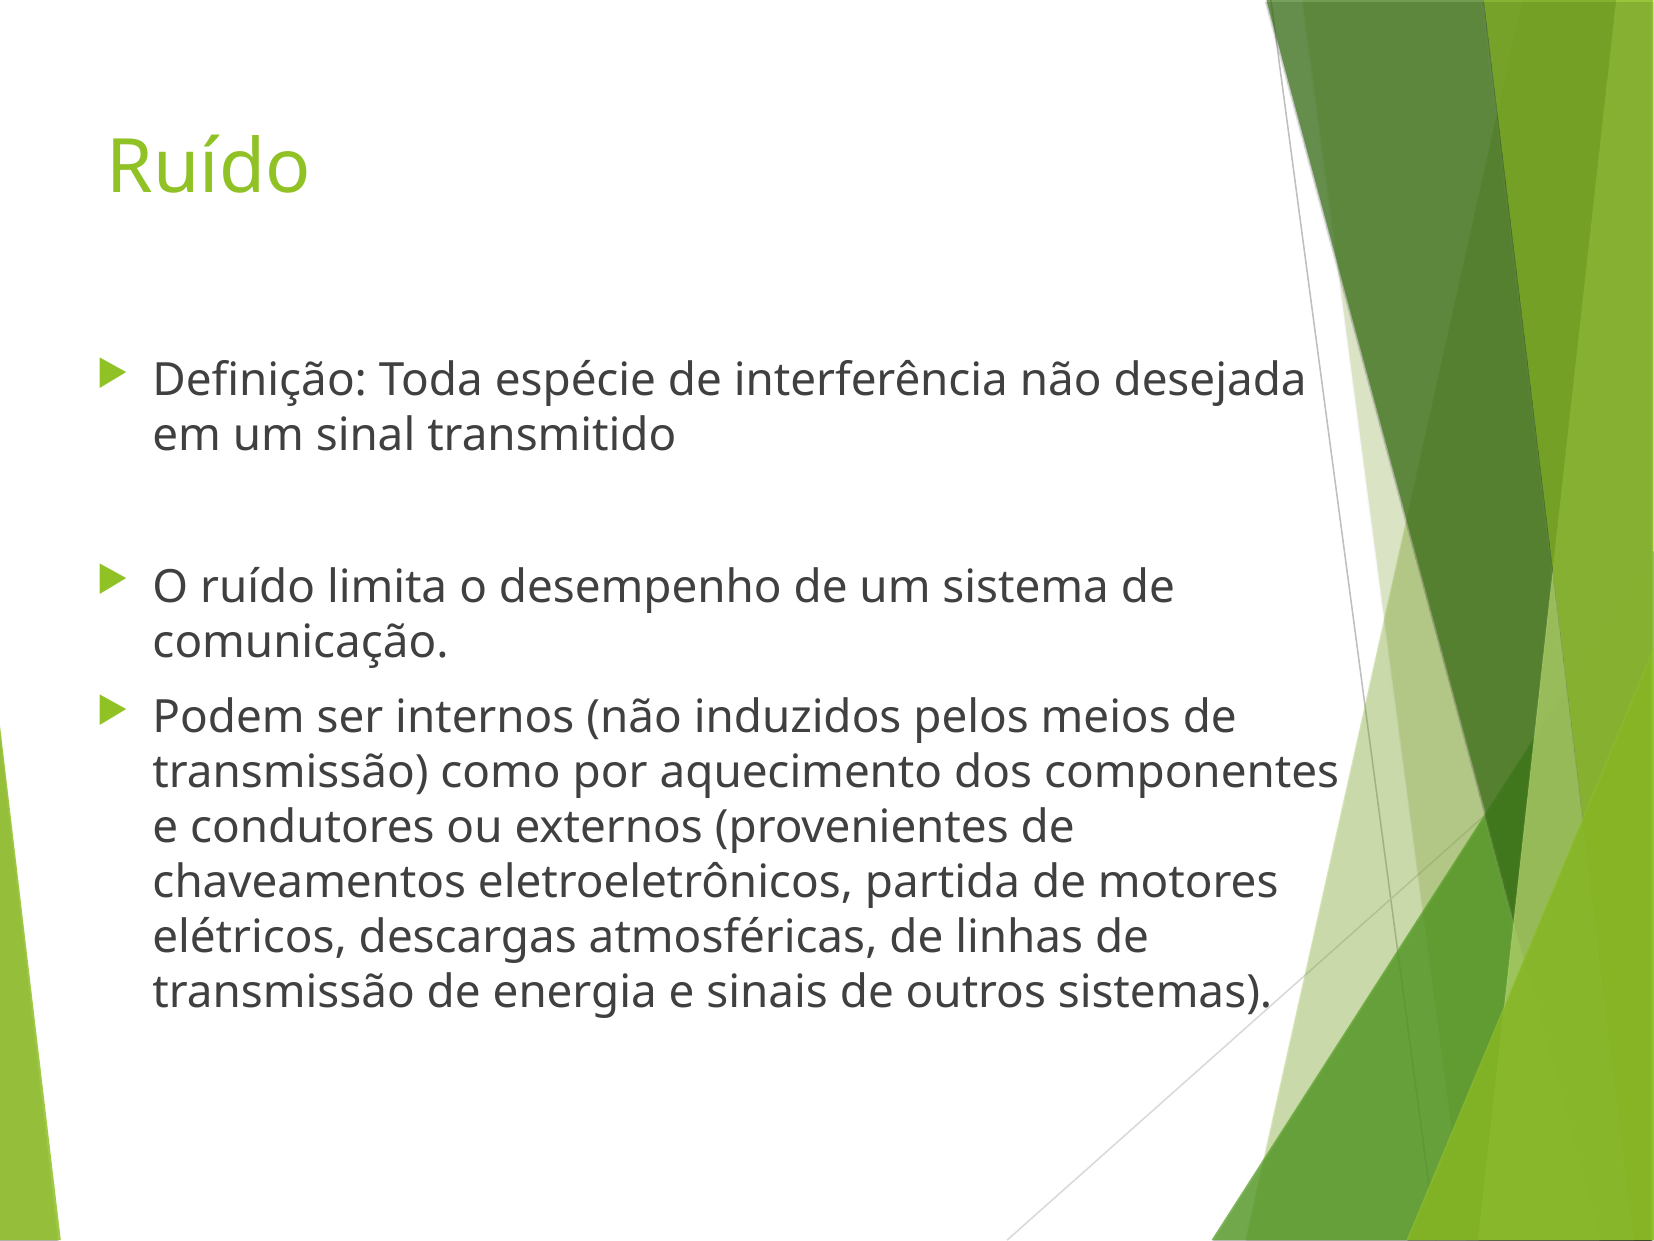

# Ruído
Definição: Toda espécie de interferência não desejada em um sinal transmitido
O ruído limita o desempenho de um sistema de comunicação.
Podem ser internos (não induzidos pelos meios de transmissão) como por aquecimento dos componentes e condutores ou externos (provenientes de chaveamentos eletroeletrônicos, partida de motores elétricos, descargas atmosféricas, de linhas de transmissão de energia e sinais de outros sistemas).